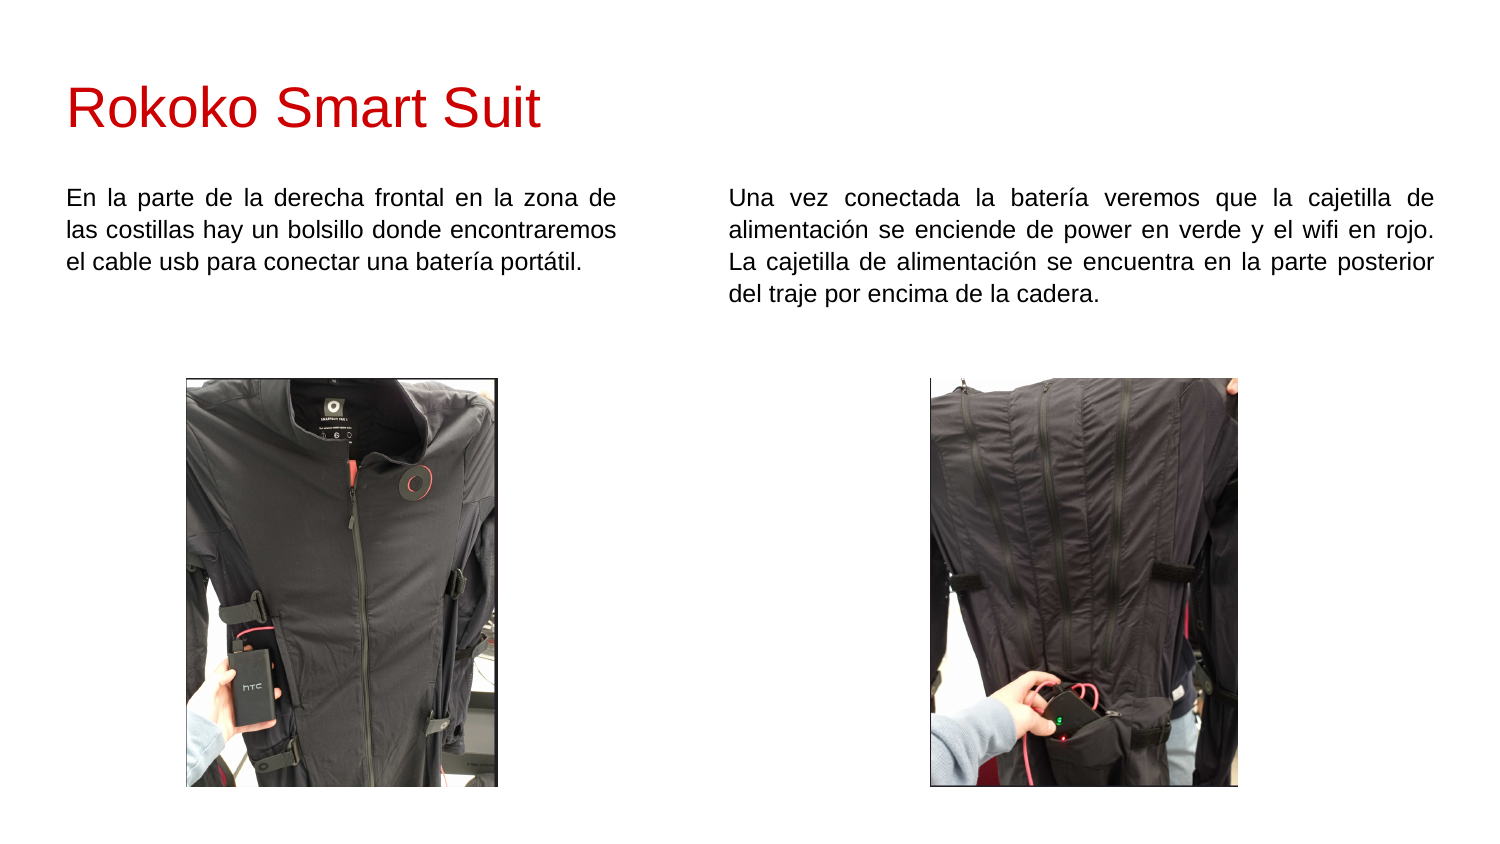

# Rokoko Smart Suit
En la parte de la derecha frontal en la zona de las costillas hay un bolsillo donde encontraremos el cable usb para conectar una batería portátil.
Una vez conectada la batería veremos que la cajetilla de alimentación se enciende de power en verde y el wifi en rojo. La cajetilla de alimentación se encuentra en la parte posterior del traje por encima de la cadera.